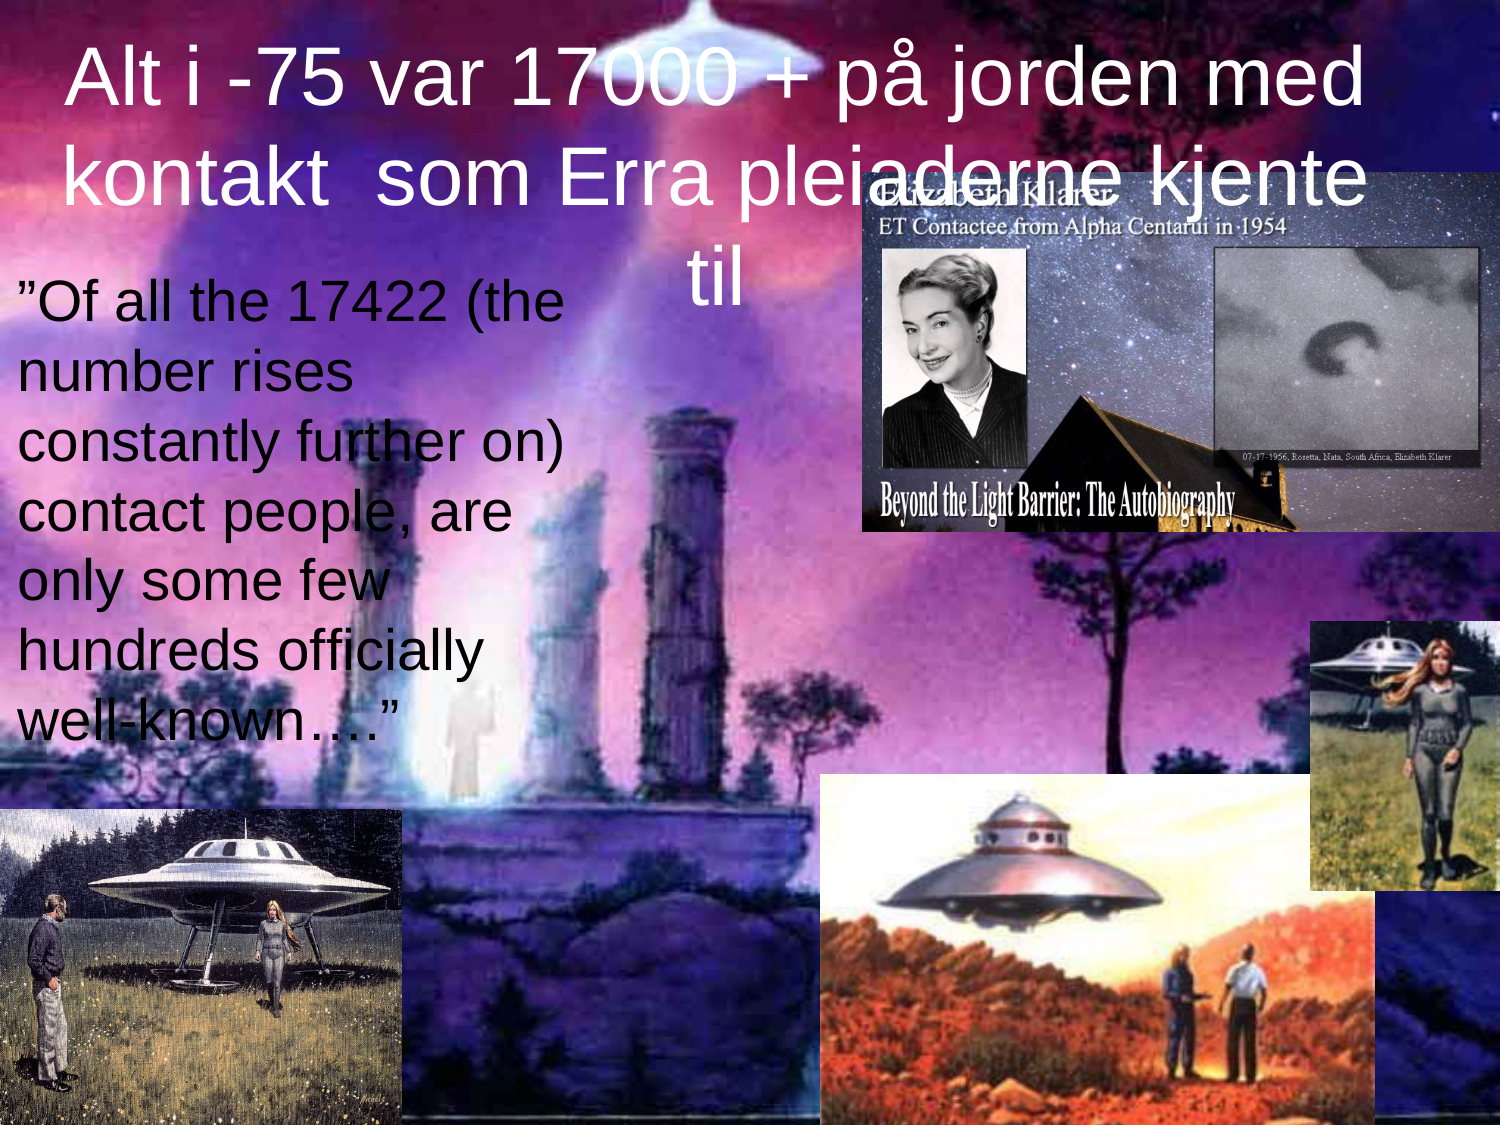

Alt i -75 var 17000 + på jorden med kontakt som Erra pleiaderne kjente til
# ”Of all the 17422 (the number rises constantly further on) contact people, are only some few hundreds officially well-known….”